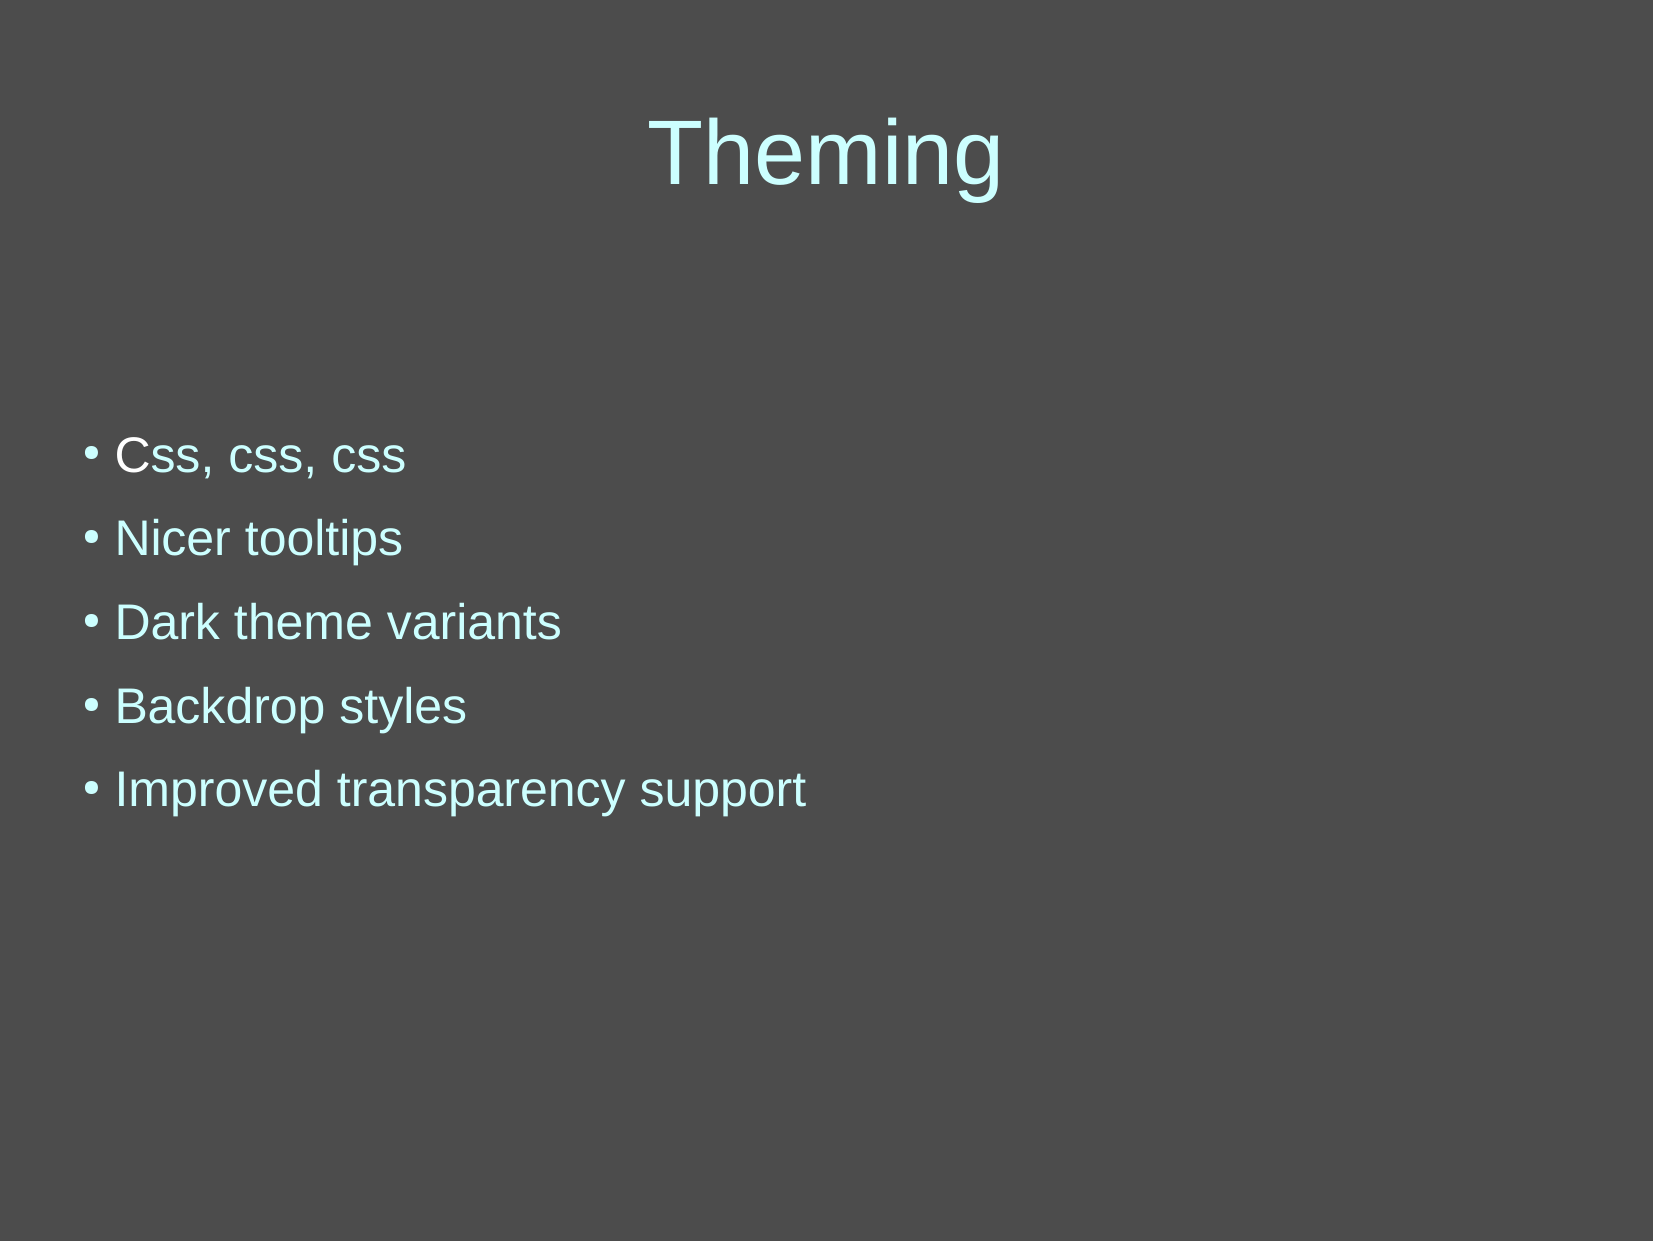

# Theming
 Css, css, css
 Nicer tooltips
 Dark theme variants
 Backdrop styles
 Improved transparency support